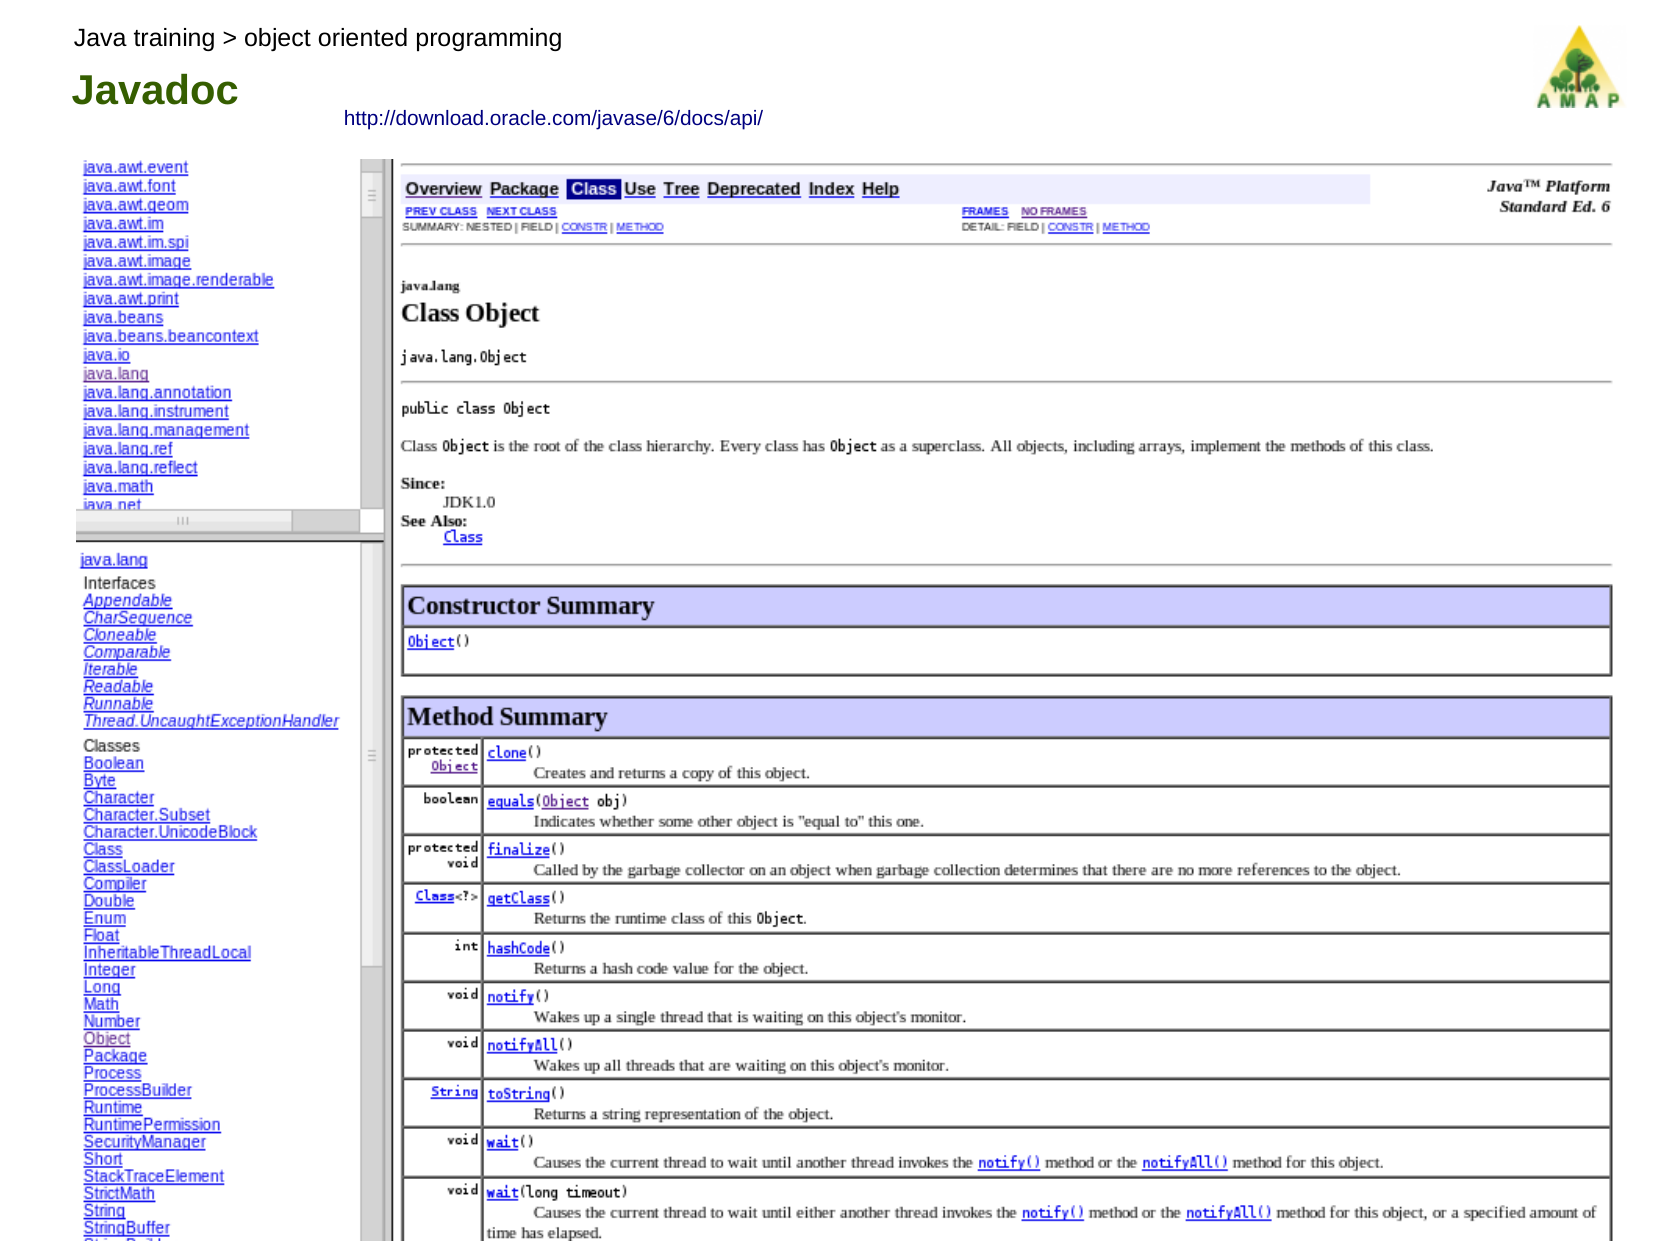

Java training > object oriented programming
Javadoc
http://download.oracle.com/javase/6/docs/api/
56